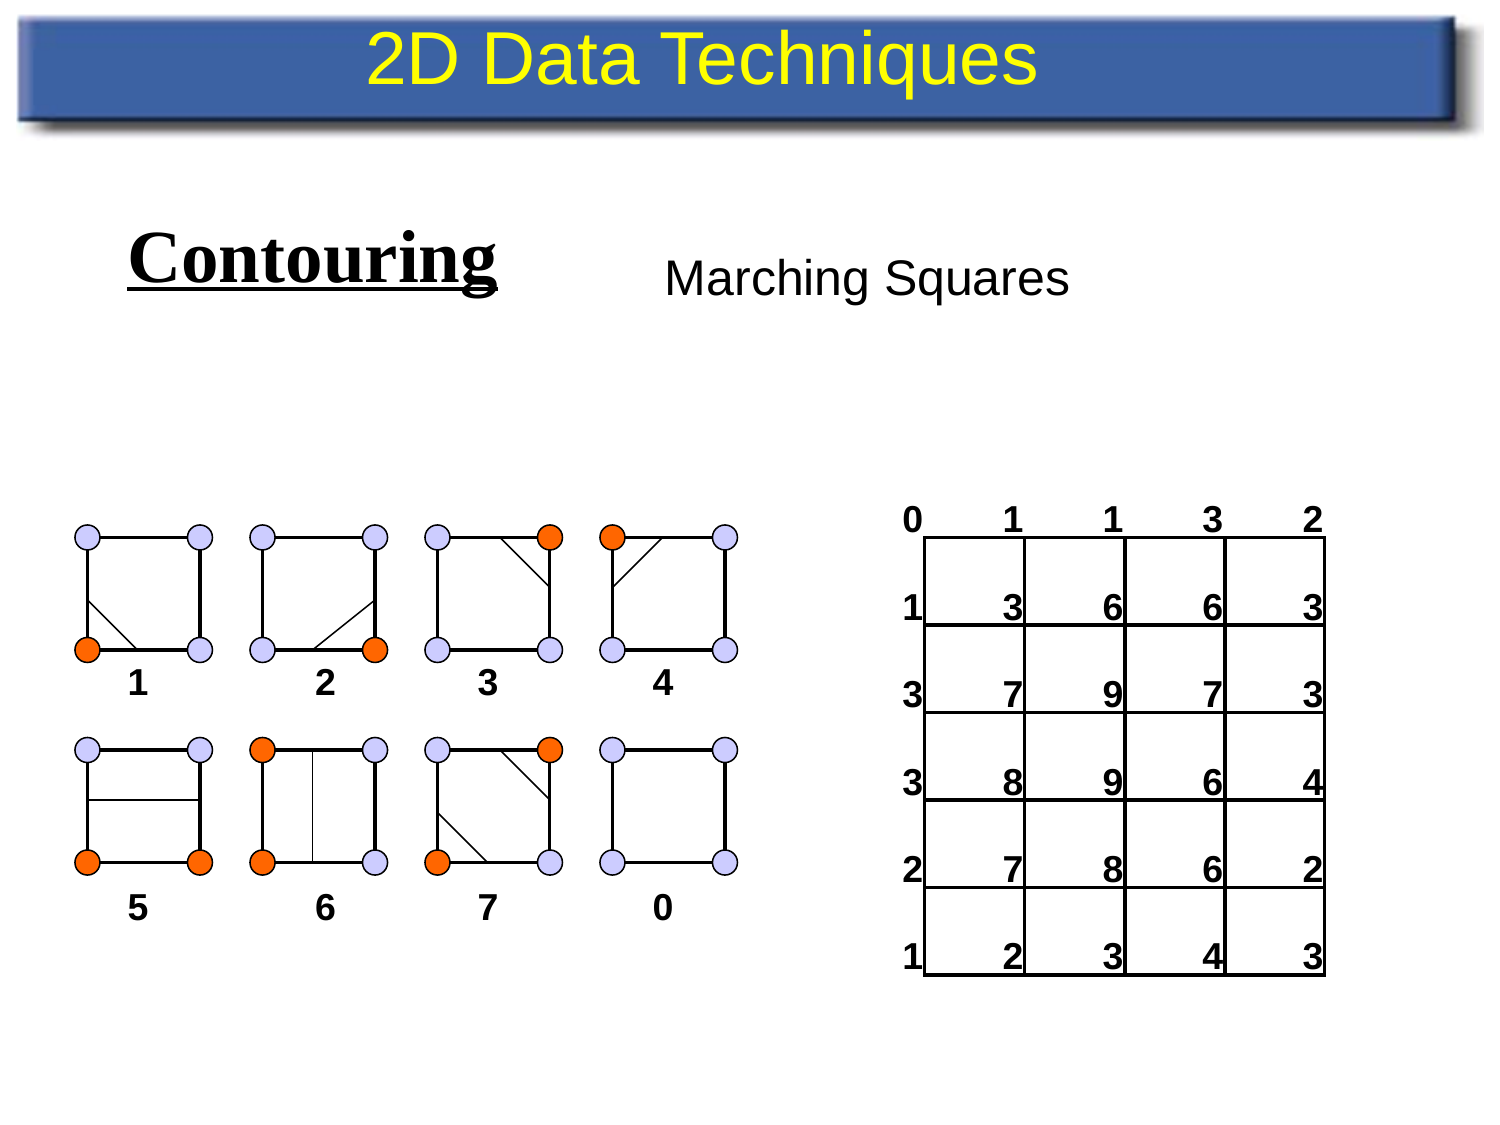

# 2D Data Techniques
Contouring
Marching Squares
0
1
1
3
2
1
3
6
6
3
1
2
3
4
3
7
9
7
3
3
8
9
6
4
2
7
8
6
2
5
6
7
0
1
2
3
4
3